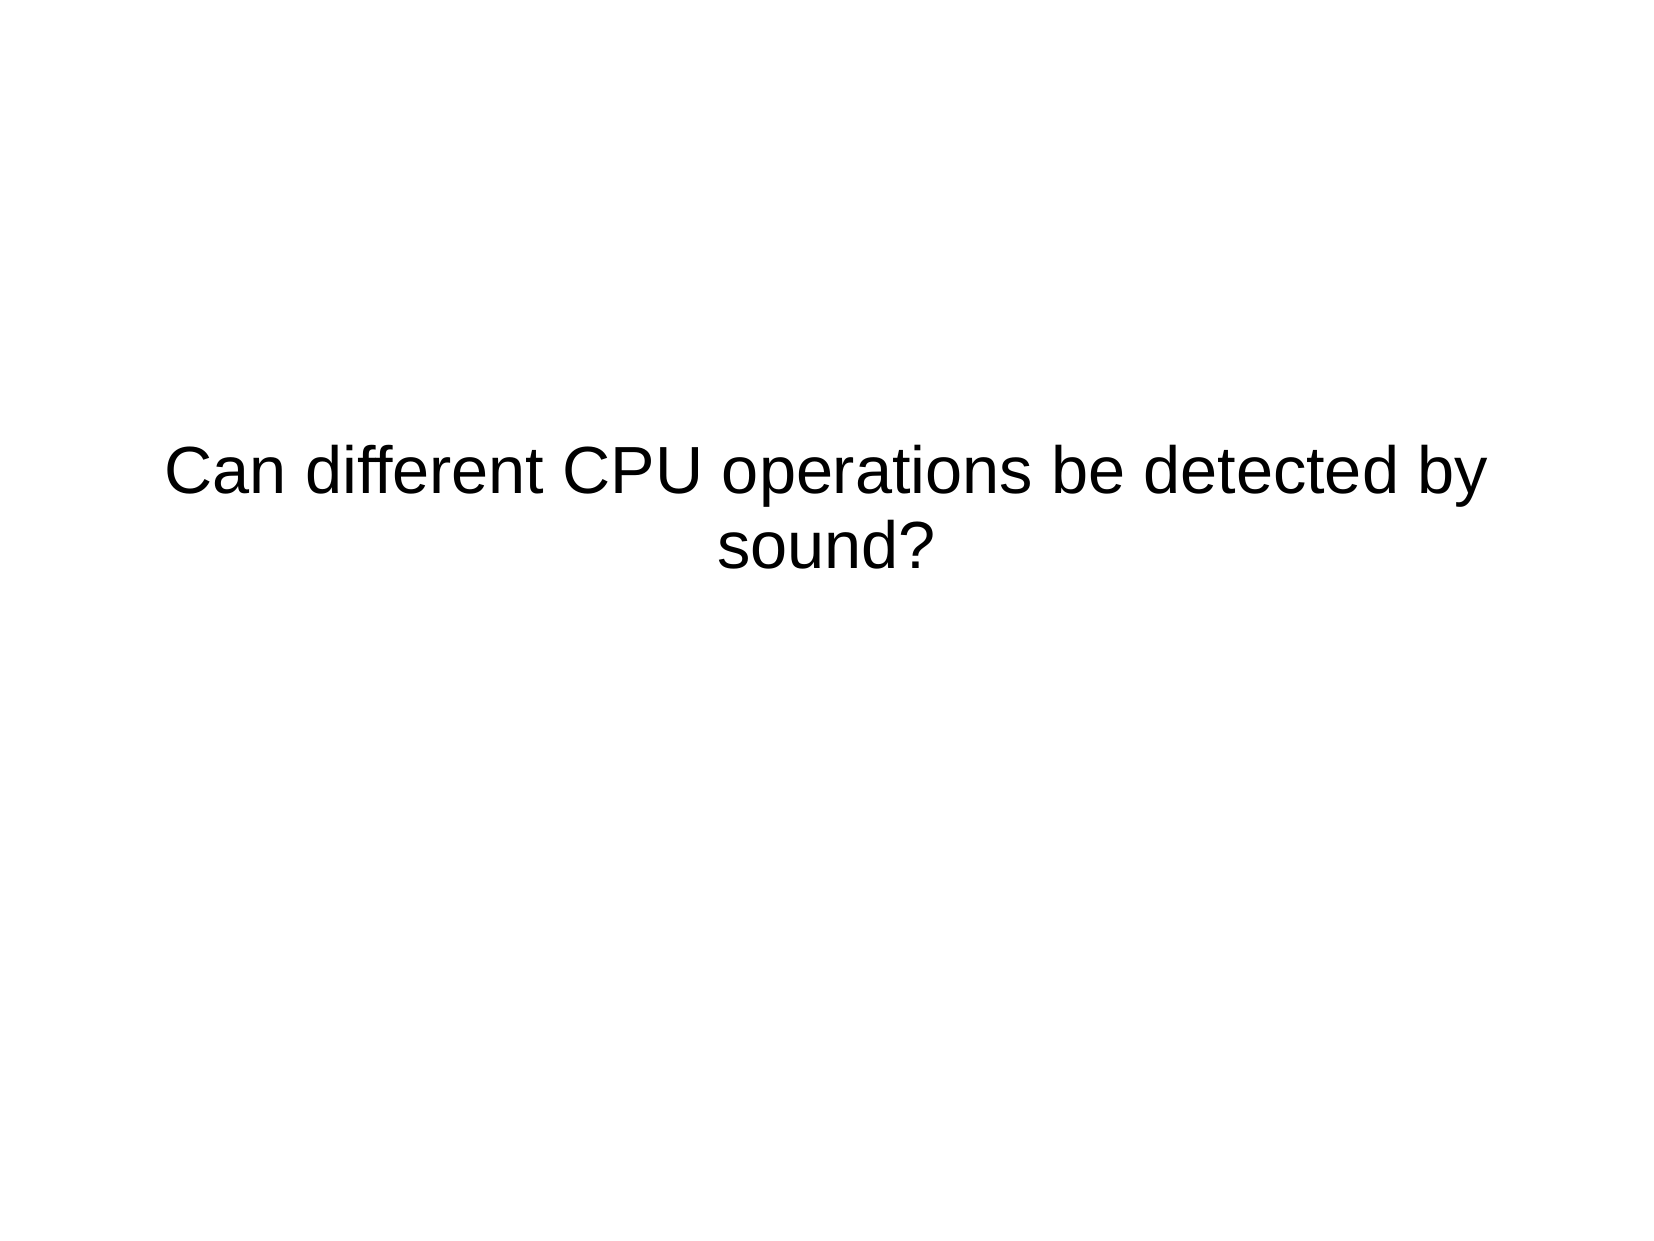

# Can different CPU operations be detected by sound?